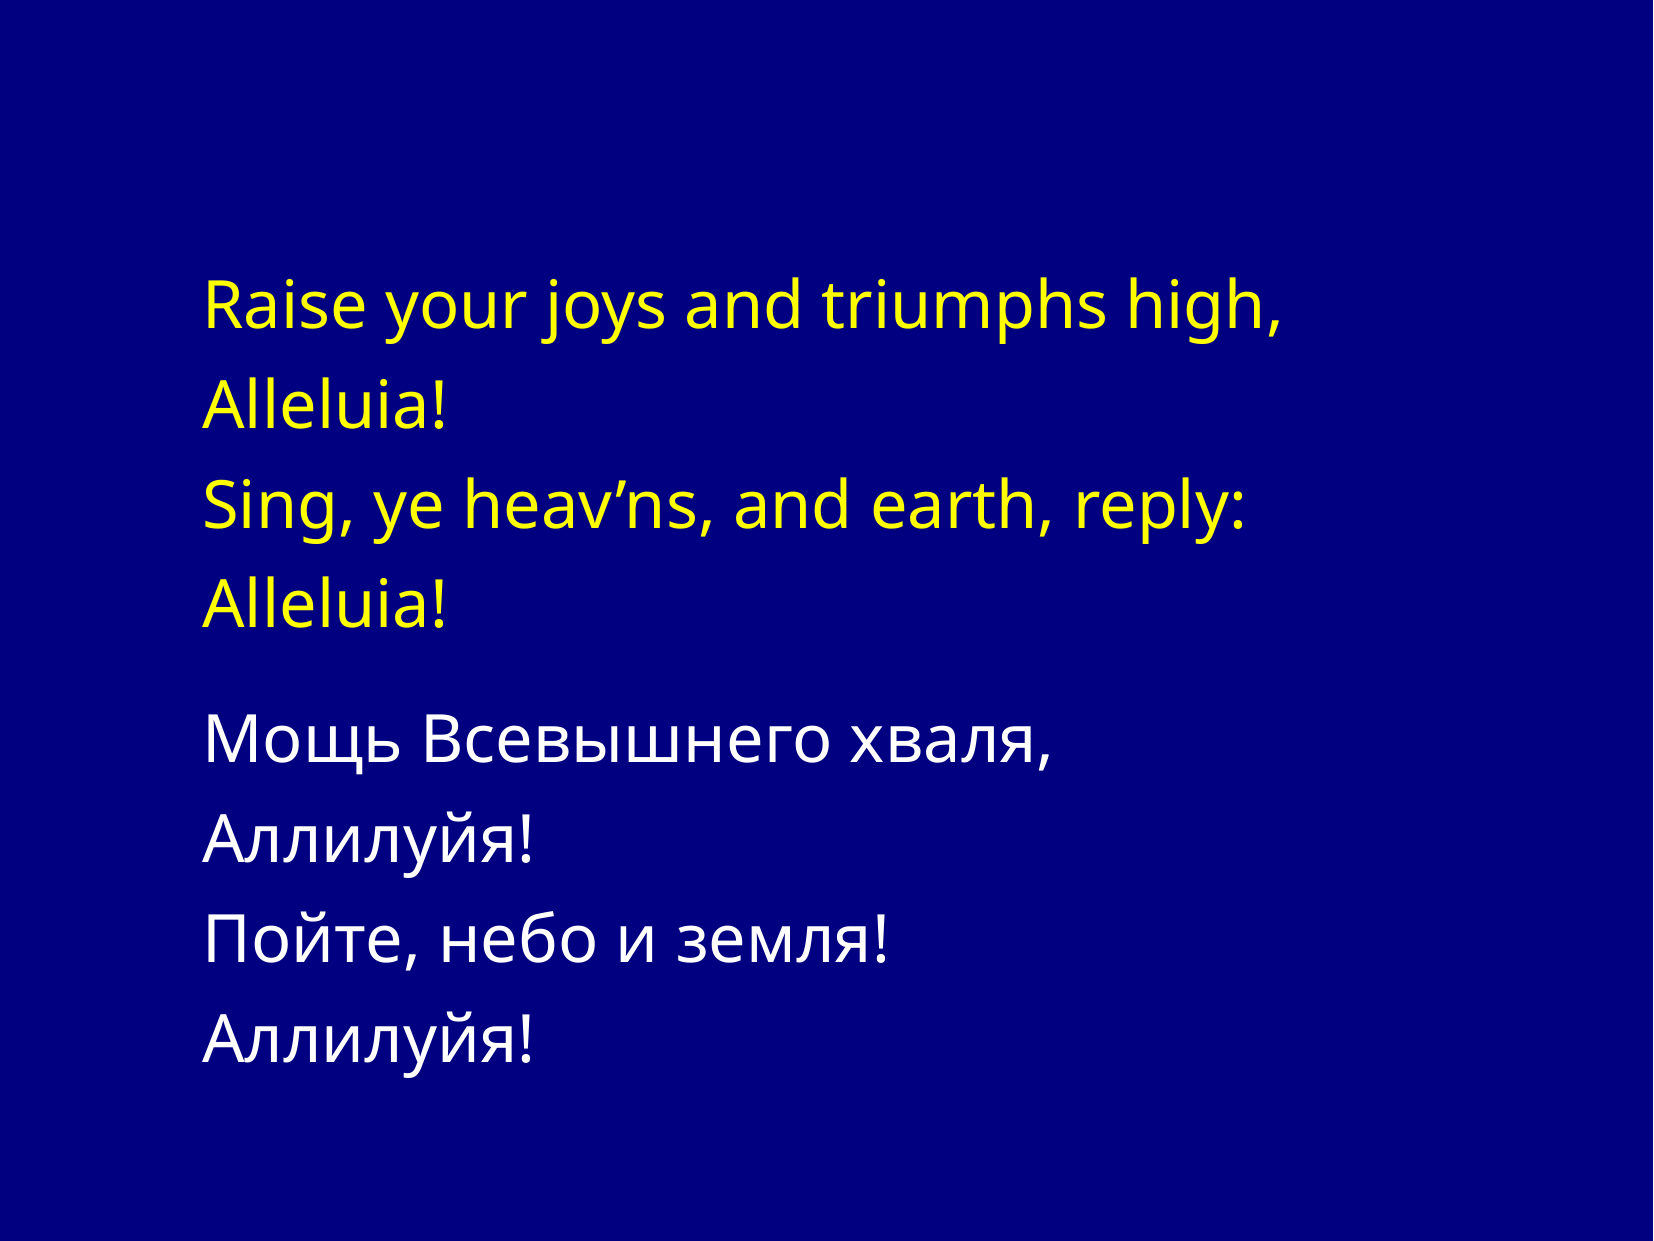

Raise your joys and triumphs high,
	Alleluia!
	Sing, ye heav’ns, and earth, reply:
	Alleluia!
	Мощь Всевышнего хваля,
	Аллилуйя!
	Пойте, небо и земля!
	Аллилуйя!